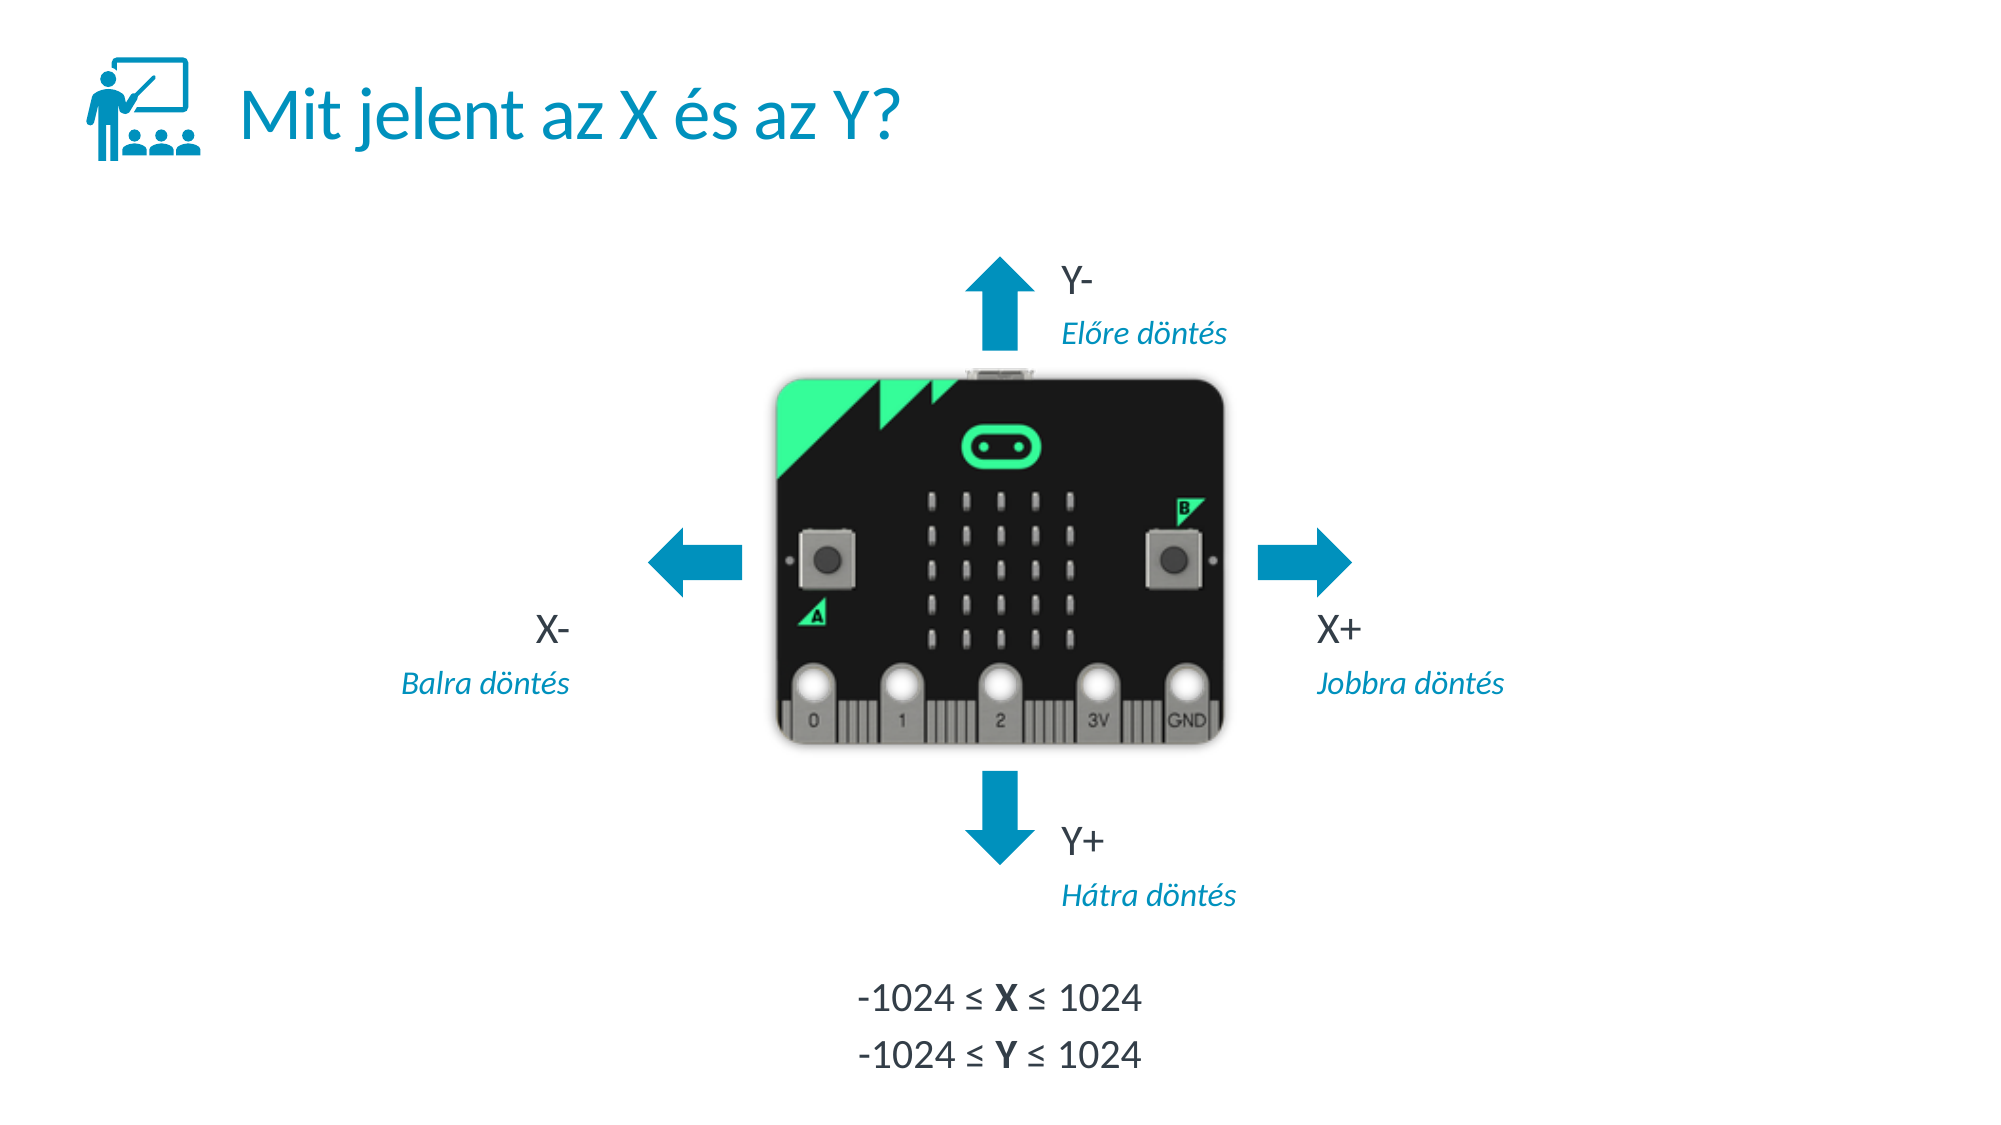

# Mit jelent az X és az Y?
Y-
Előre döntés
X-
Balra döntés
X+
Jobbra döntés
Y+
Hátra döntés
-1024 ≤ X ≤ 1024
-1024 ≤ Y ≤ 1024